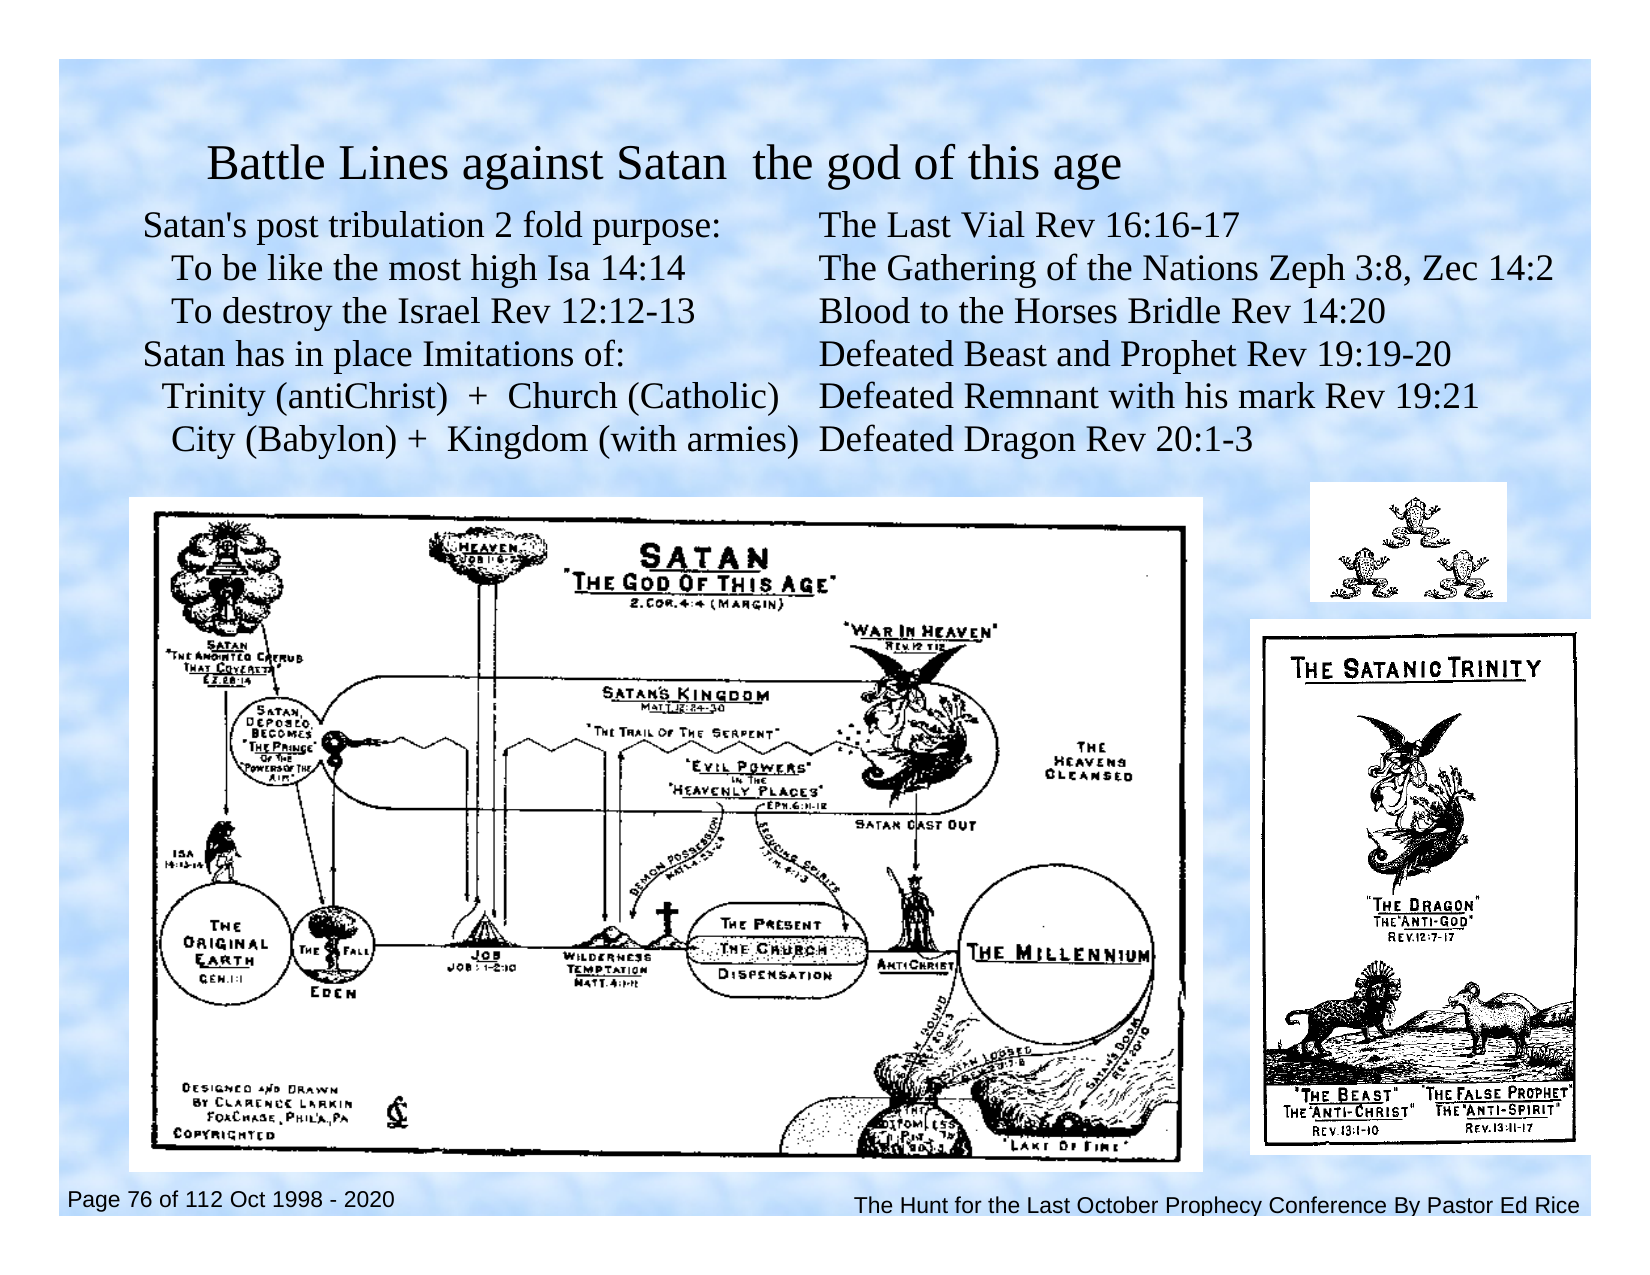

Battle Lines against Satan the god of this age
Satan's post tribulation 2 fold purpose:
 To be like the most high Isa 14:14
 To destroy the Israel Rev 12:12-13
Satan has in place Imitations of:
 Trinity (antiChrist) + Church (Catholic)
 City (Babylon) + Kingdom (with armies)
The Last Vial Rev 16:16-17
The Gathering of the Nations Zeph 3:8, Zec 14:2
Blood to the Horses Bridle Rev 14:20
Defeated Beast and Prophet Rev 19:19-20
Defeated Remnant with his mark Rev 19:21
Defeated Dragon Rev 20:1-3